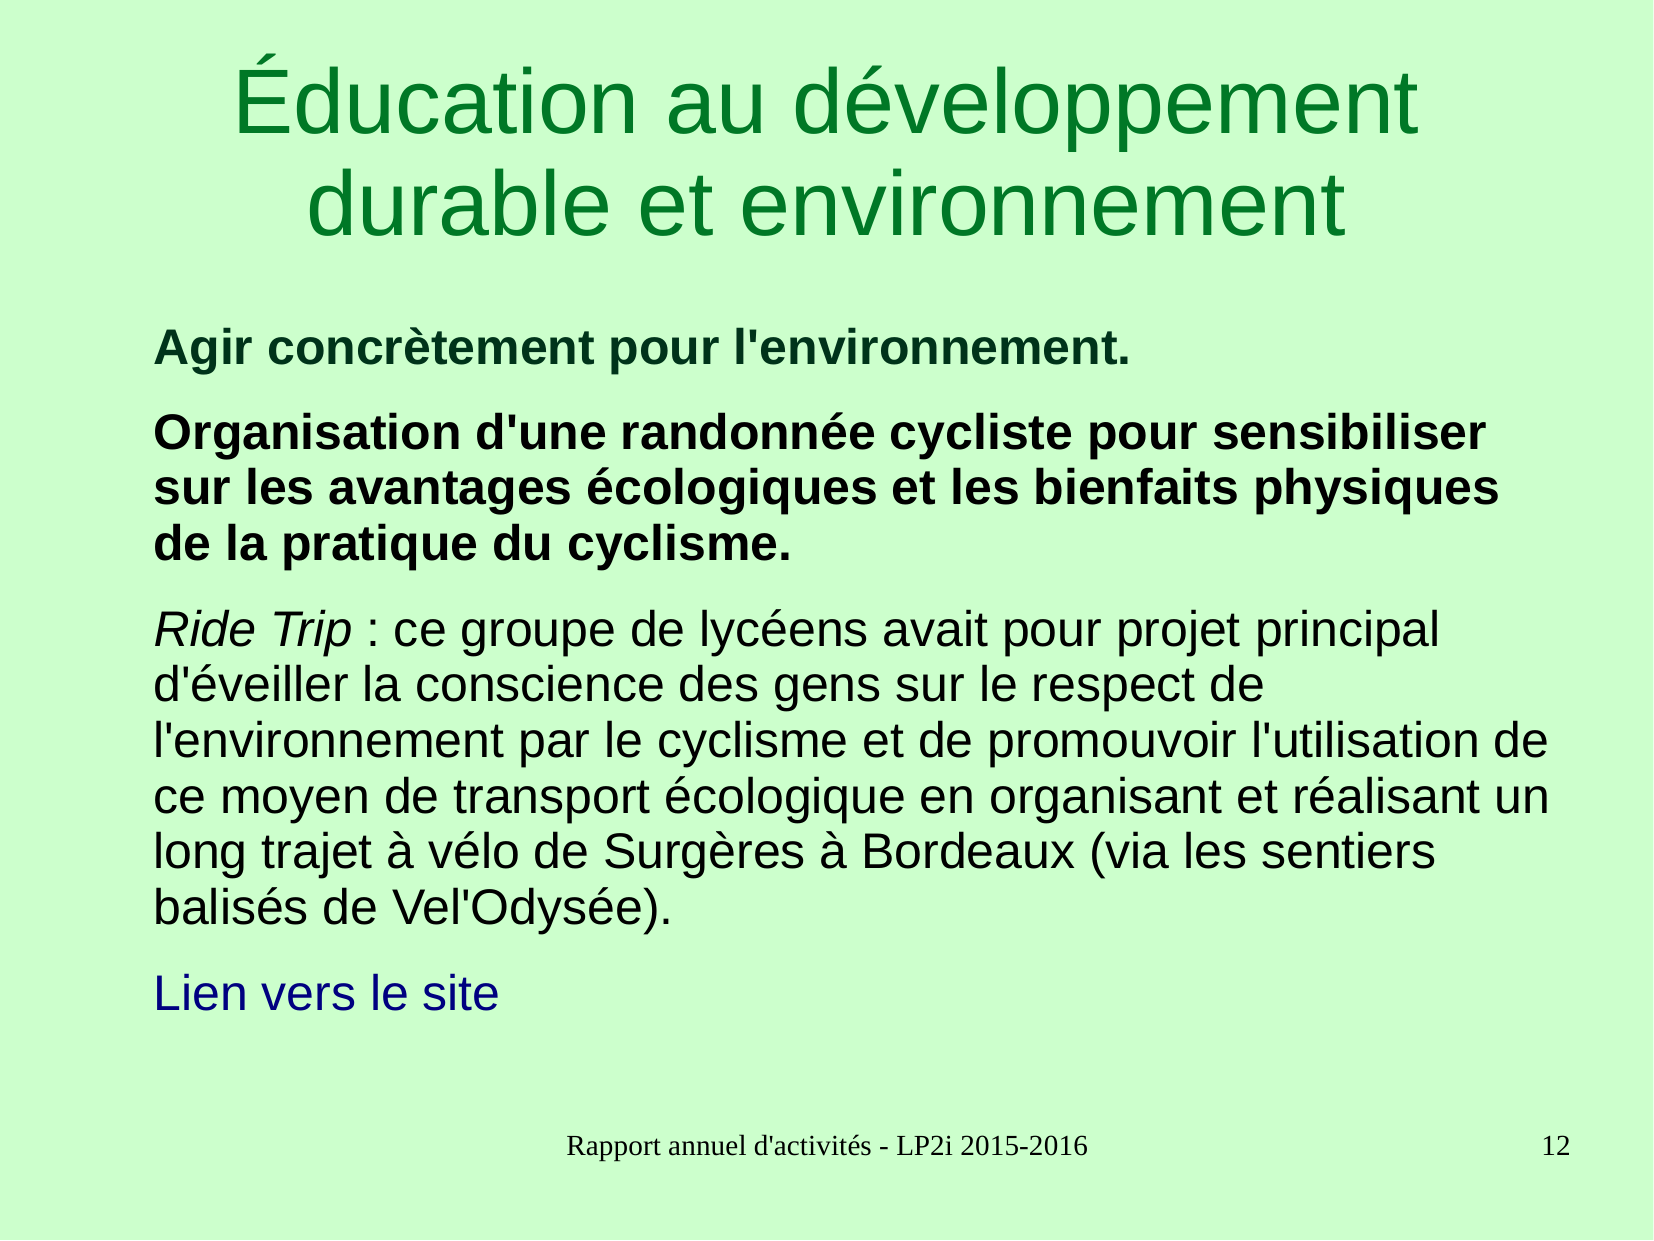

# Éducation au développement durable et environnement
Agir concrètement pour l'environnement.
Organisation d'une randonnée cycliste pour sensibiliser sur les avantages écologiques et les bienfaits physiques de la pratique du cyclisme.
Ride Trip : ce groupe de lycéens avait pour projet principal d'éveiller la conscience des gens sur le respect de l'environnement par le cyclisme et de promouvoir l'utilisation de ce moyen de transport écologique en organisant et réalisant un long trajet à vélo de Surgères à Bordeaux (via les sentiers balisés de Vel'Odysée).
Lien vers le site
Rapport annuel d'activités - LP2i 2015-2016
12